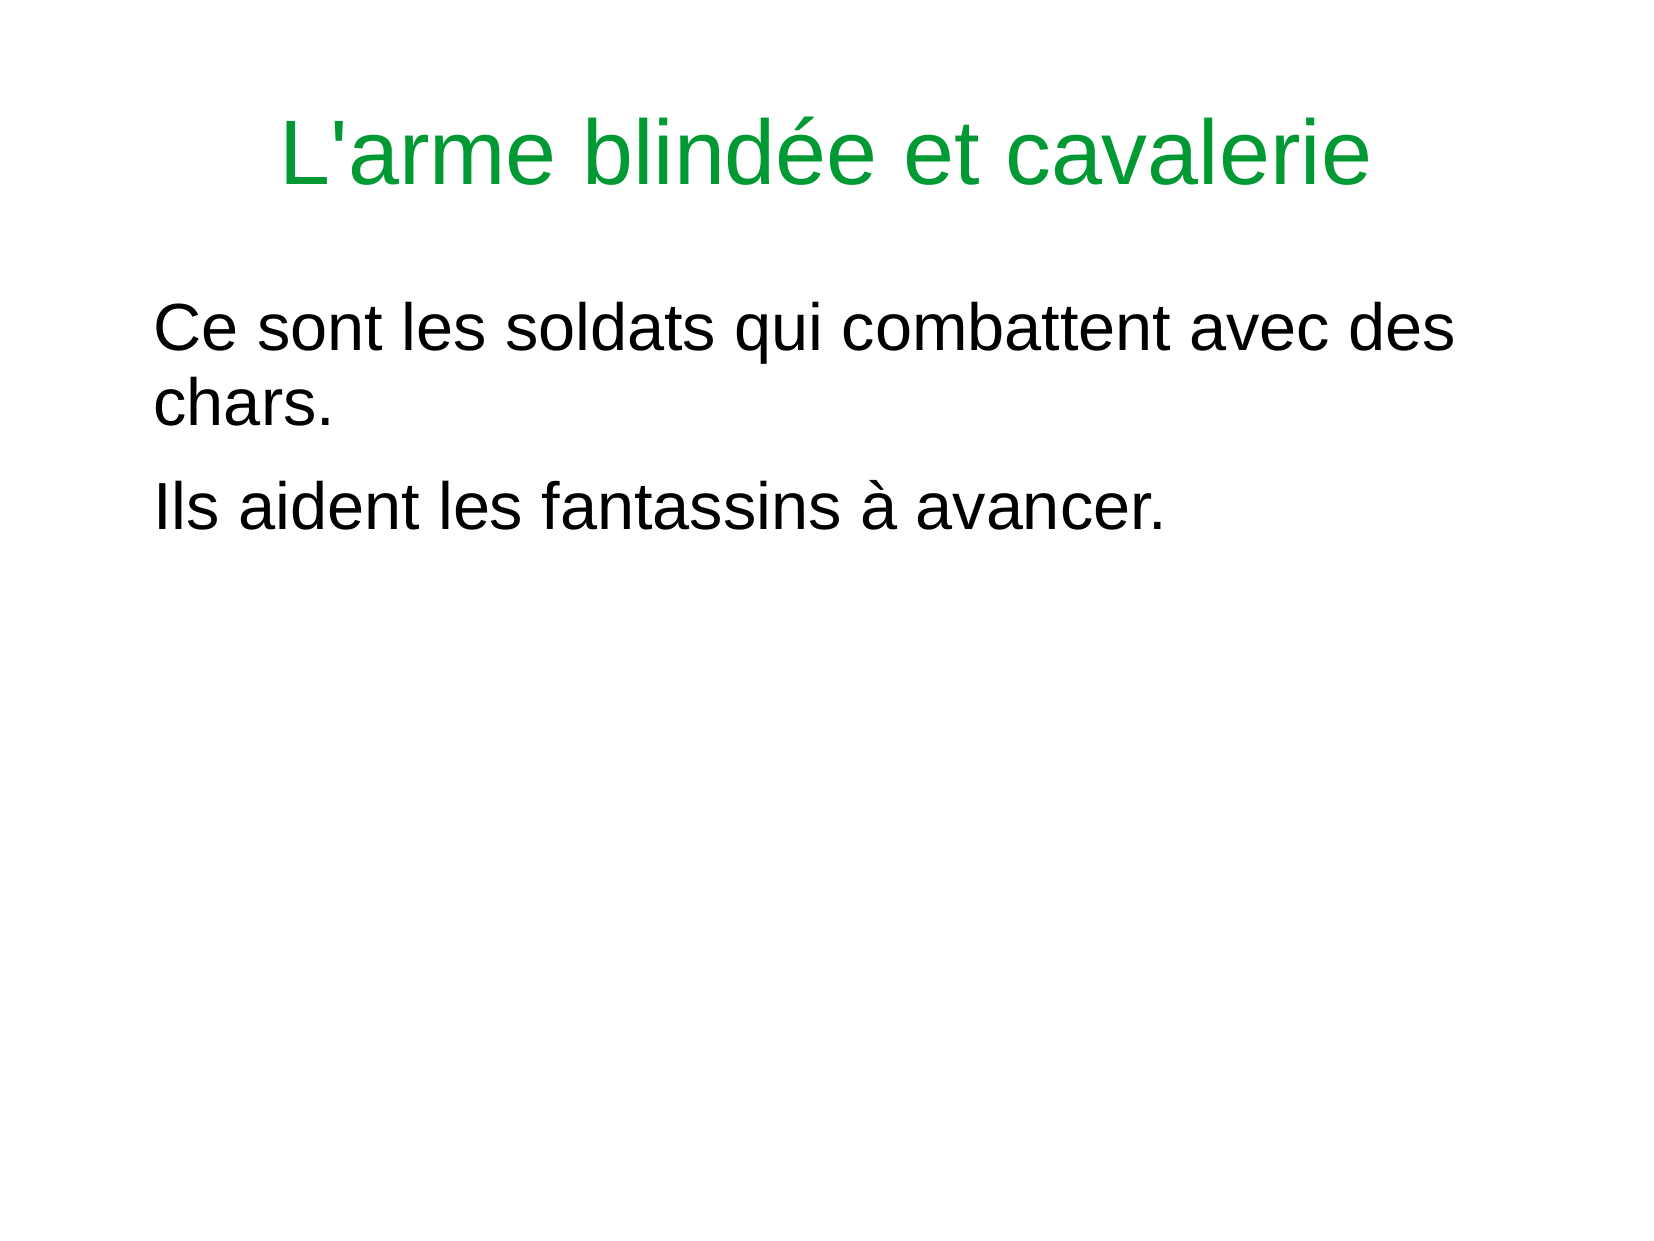

# L'arme blindée et cavalerie
Ce sont les soldats qui combattent avec des chars.
Ils aident les fantassins à avancer.